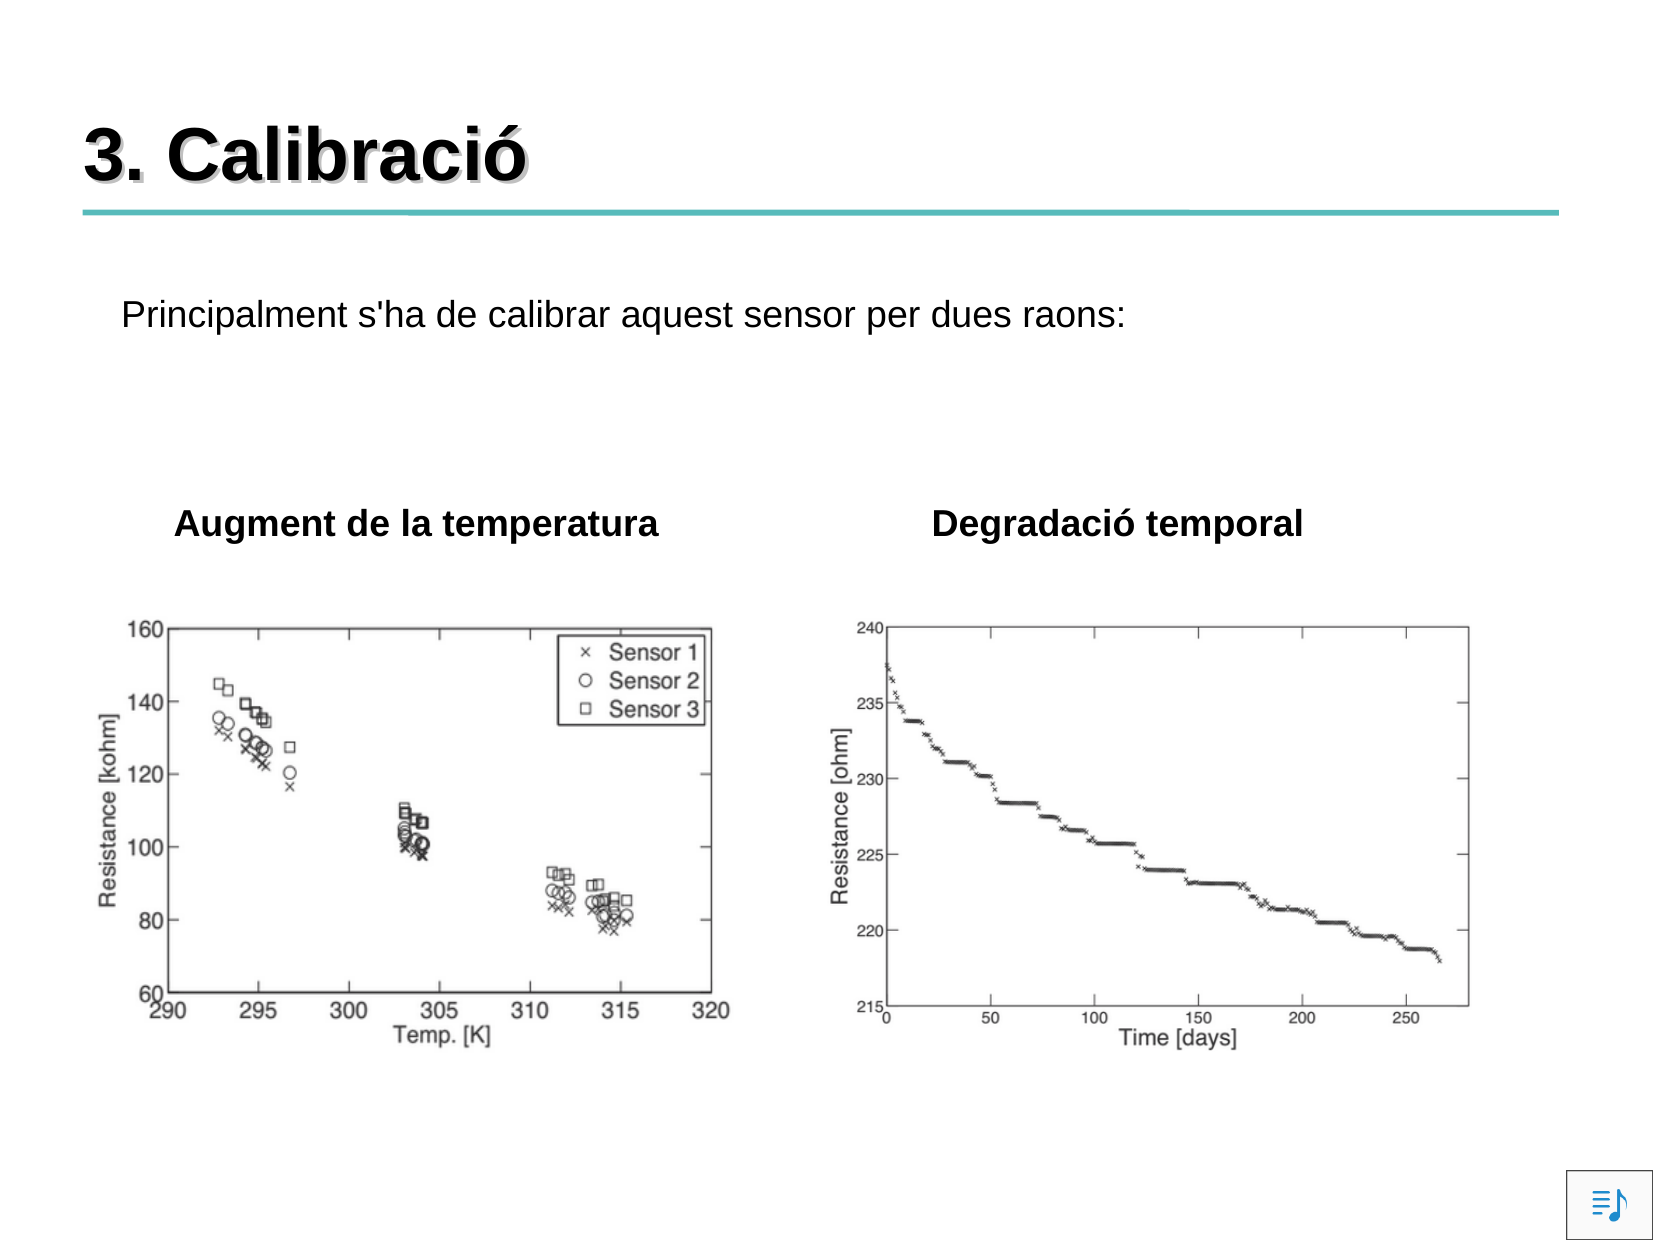

# 3. Calibració
Principalment s'ha de calibrar aquest sensor per dues raons:
 Augment de la temperatura				Degradació temporal